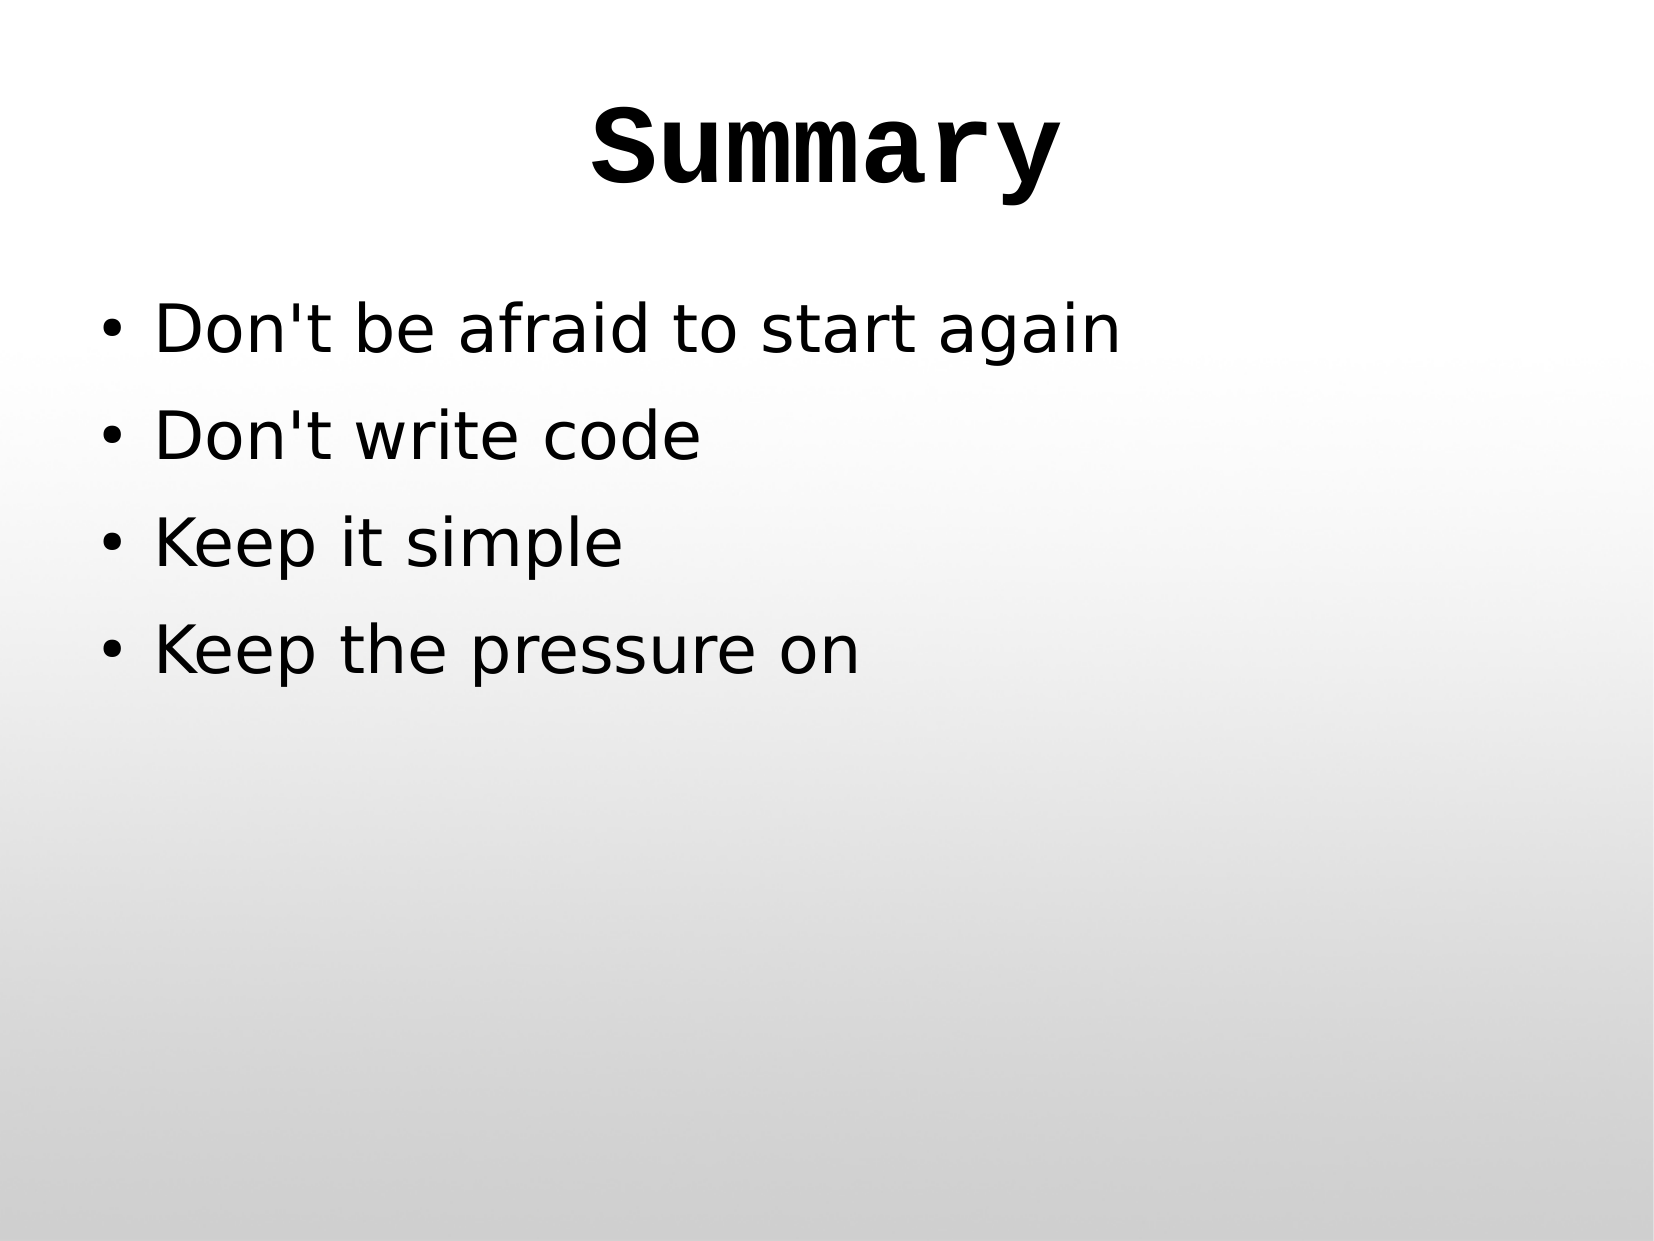

# Summary
Don't be afraid to start again
Don't write code
Keep it simple
Keep the pressure on